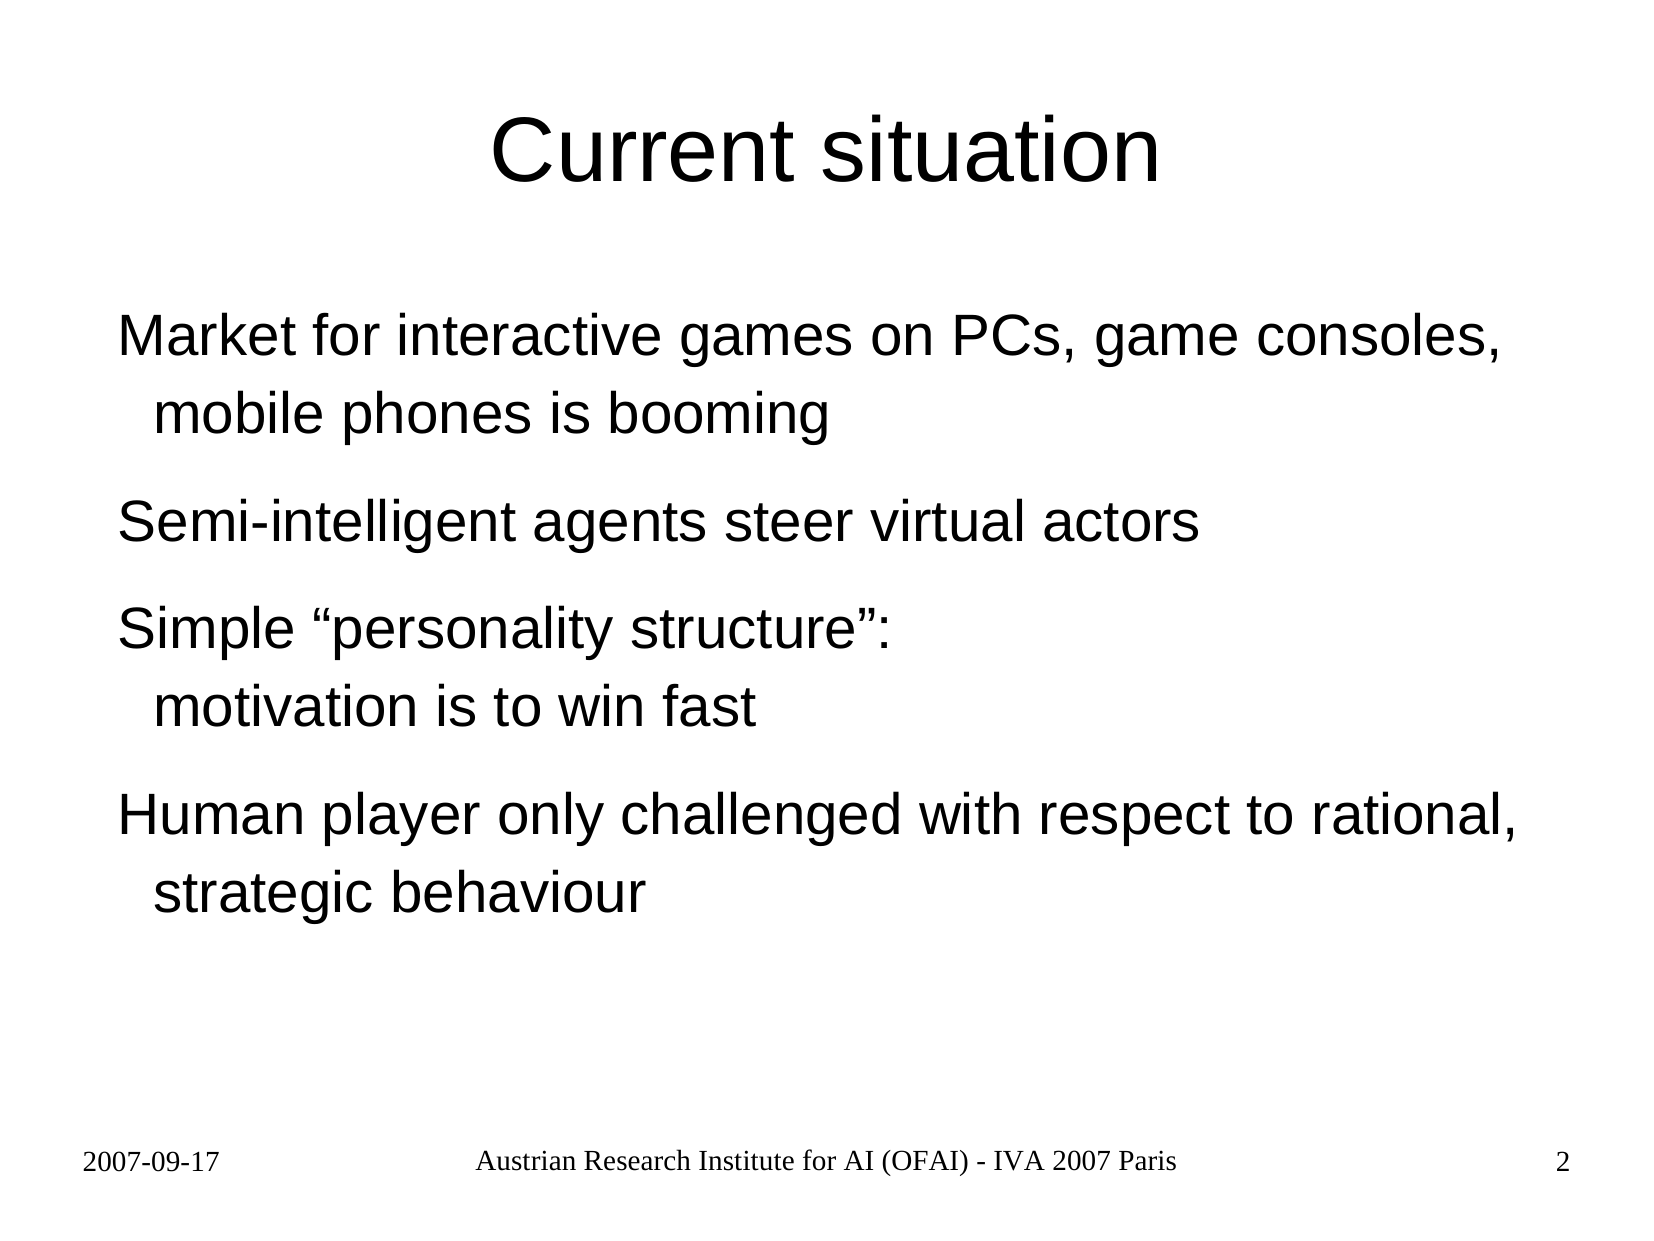

# Current situation
Market for interactive games on PCs, game consoles, mobile phones is booming
Semi-intelligent agents steer virtual actors
Simple “personality structure”:
motivation is to win fast
Human player only challenged with respect to rational, strategic behaviour
Austrian Research Institute for AI (OFAI) - IVA 2007 Paris
2007-09-17
2